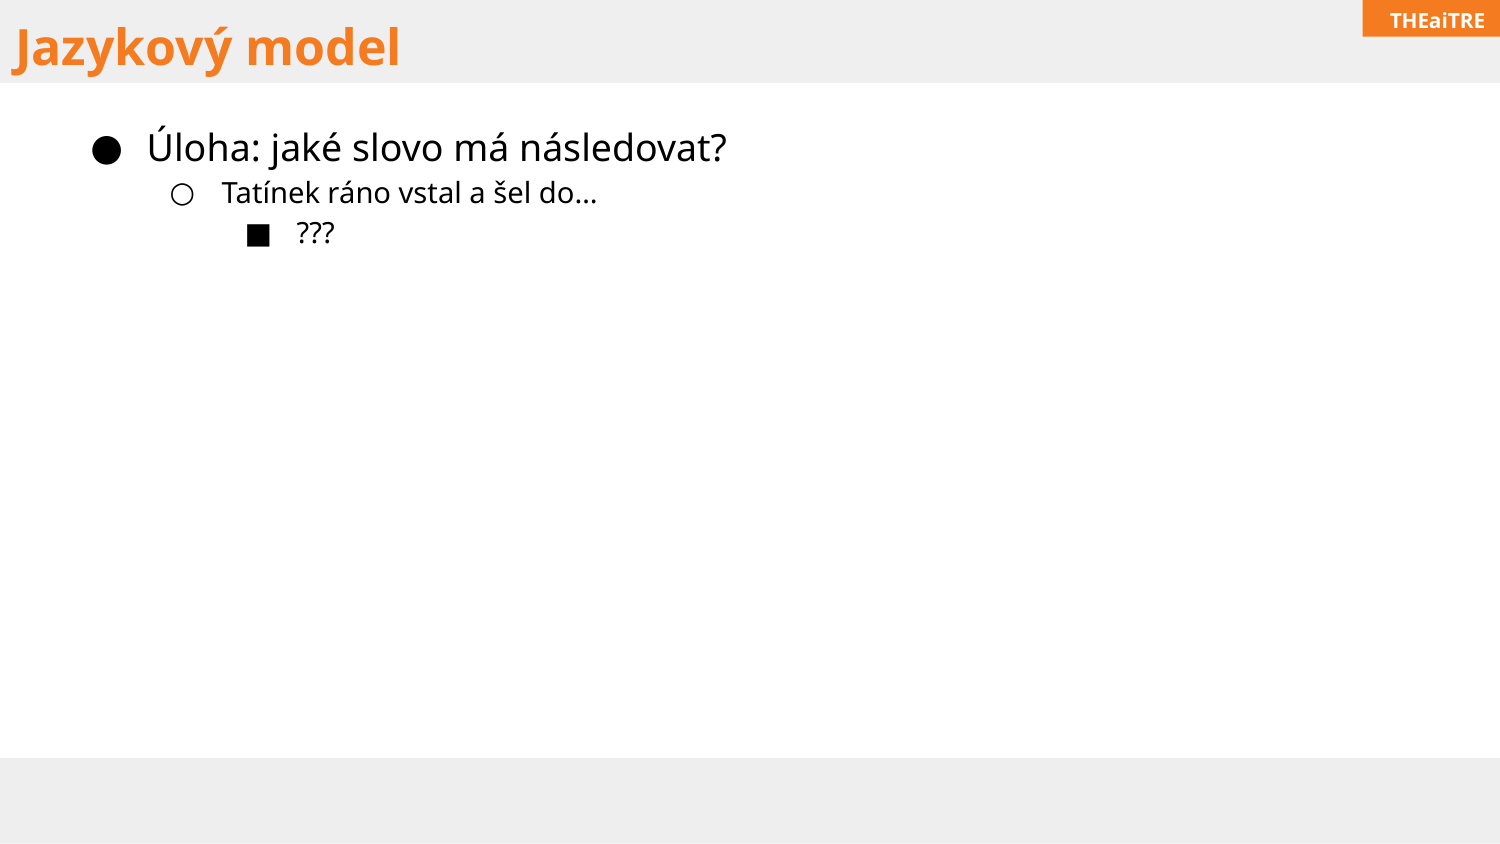

Jazykový model
THEaiTRE
# Úloha: jaké slovo má následovat?
Tatínek ráno vstal a šel do…
???